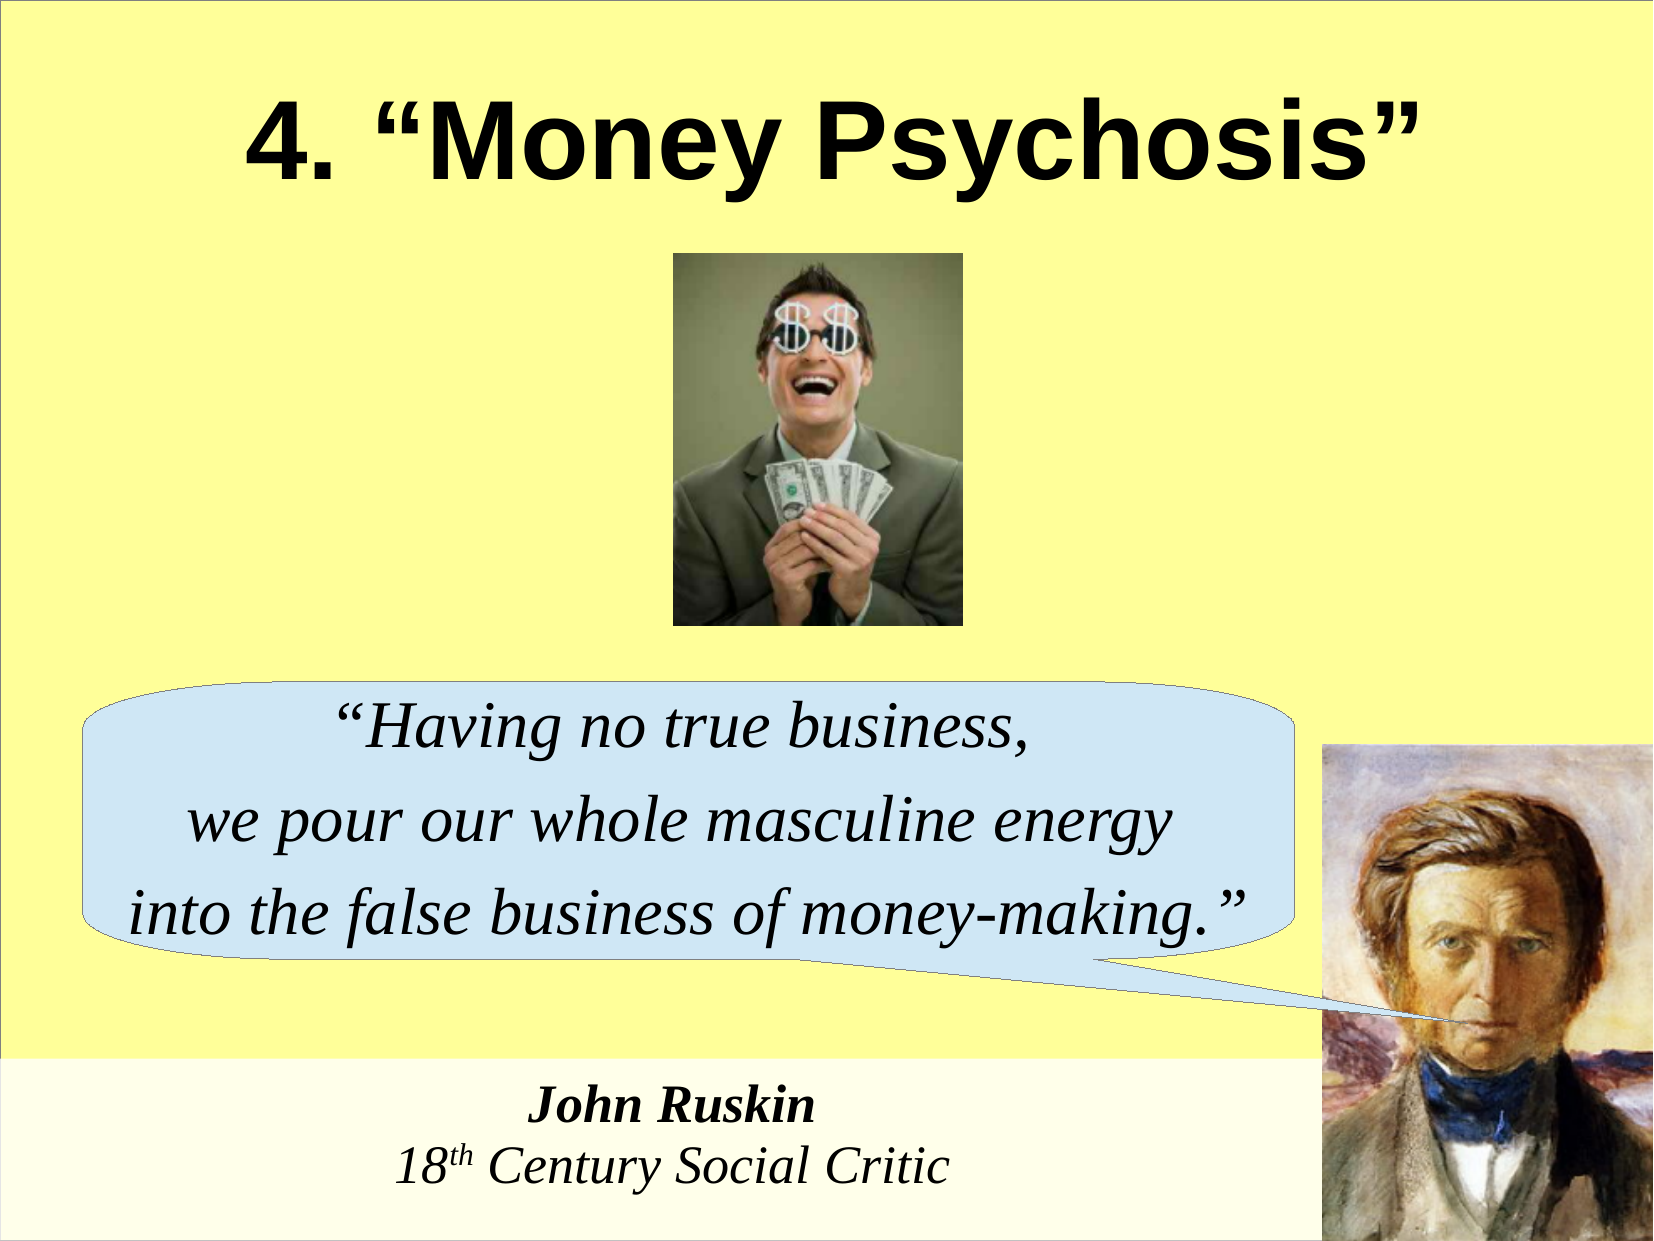

4. “Money Psychosis”
“Having no true business,
we pour our whole masculine energy
into the false business of money-making.”
John Ruskin
18th Century Social Critic